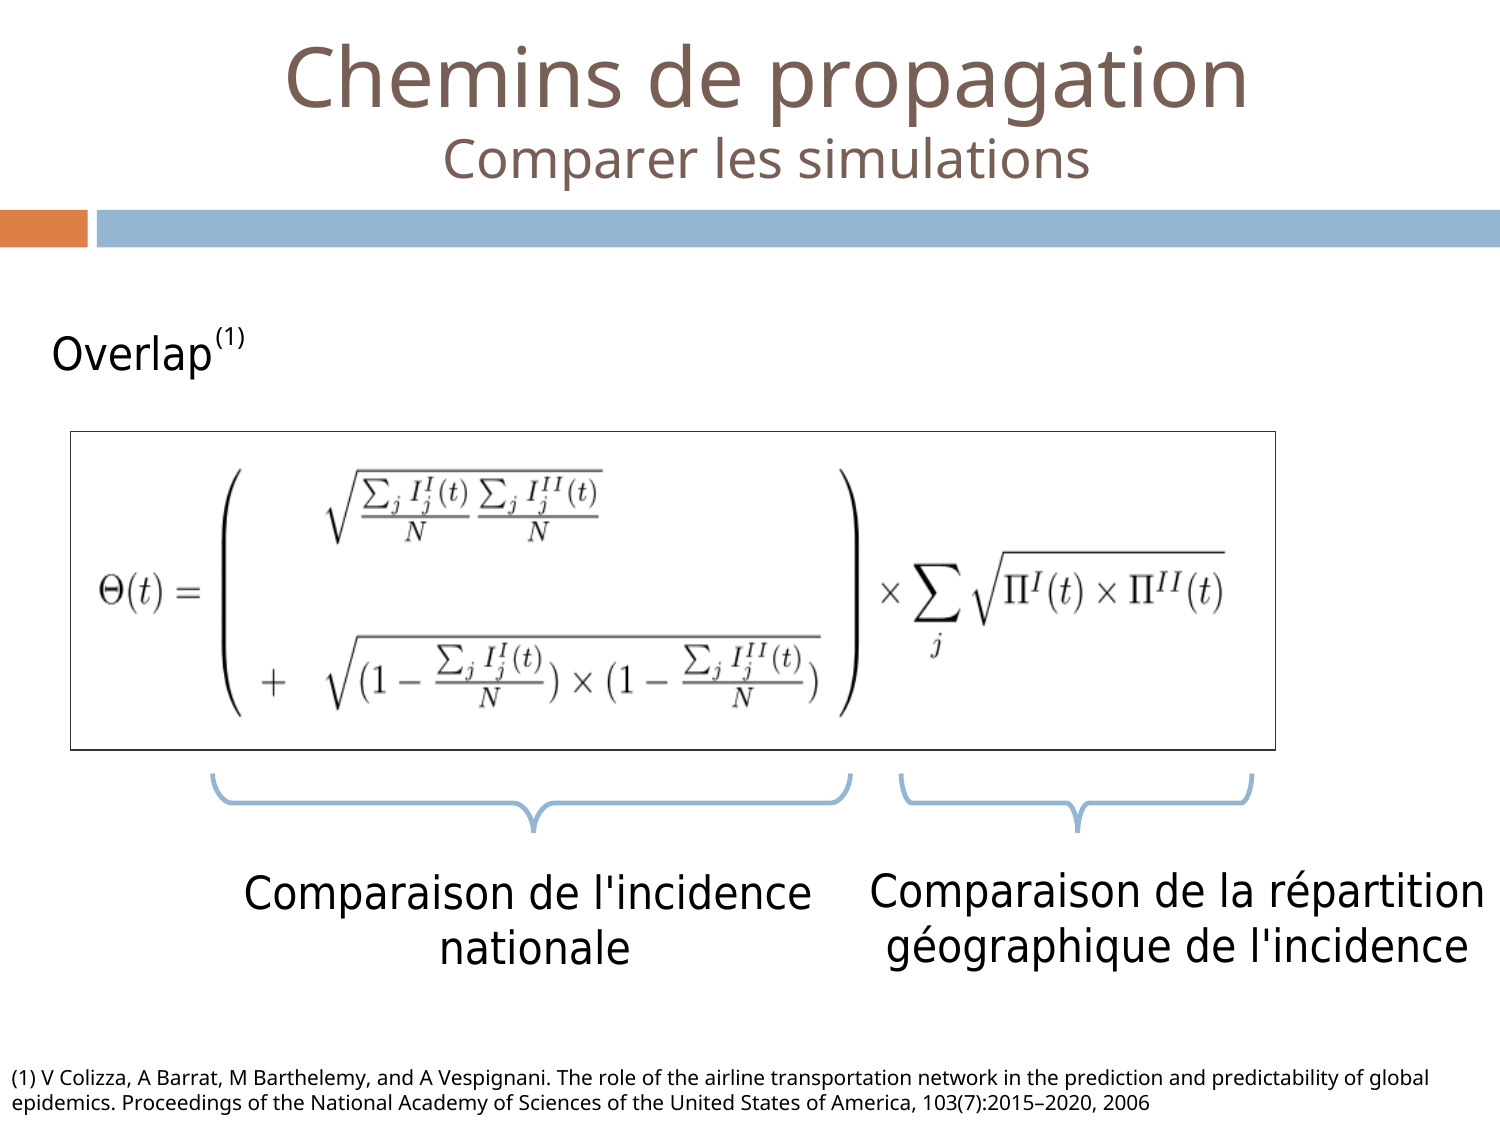

Chemins de propagation
Comparer les simulations
(1)
Overlap
Comparaison de la répartition
géographique de l'incidence
Comparaison de l'incidence
nationale
(1) V Colizza, A Barrat, M Barthelemy, and A Vespignani. The role of the airline transportation network in the prediction and predictability of global epidemics. Proceedings of the National Academy of Sciences of the United States of America, 103(7):2015–2020, 2006